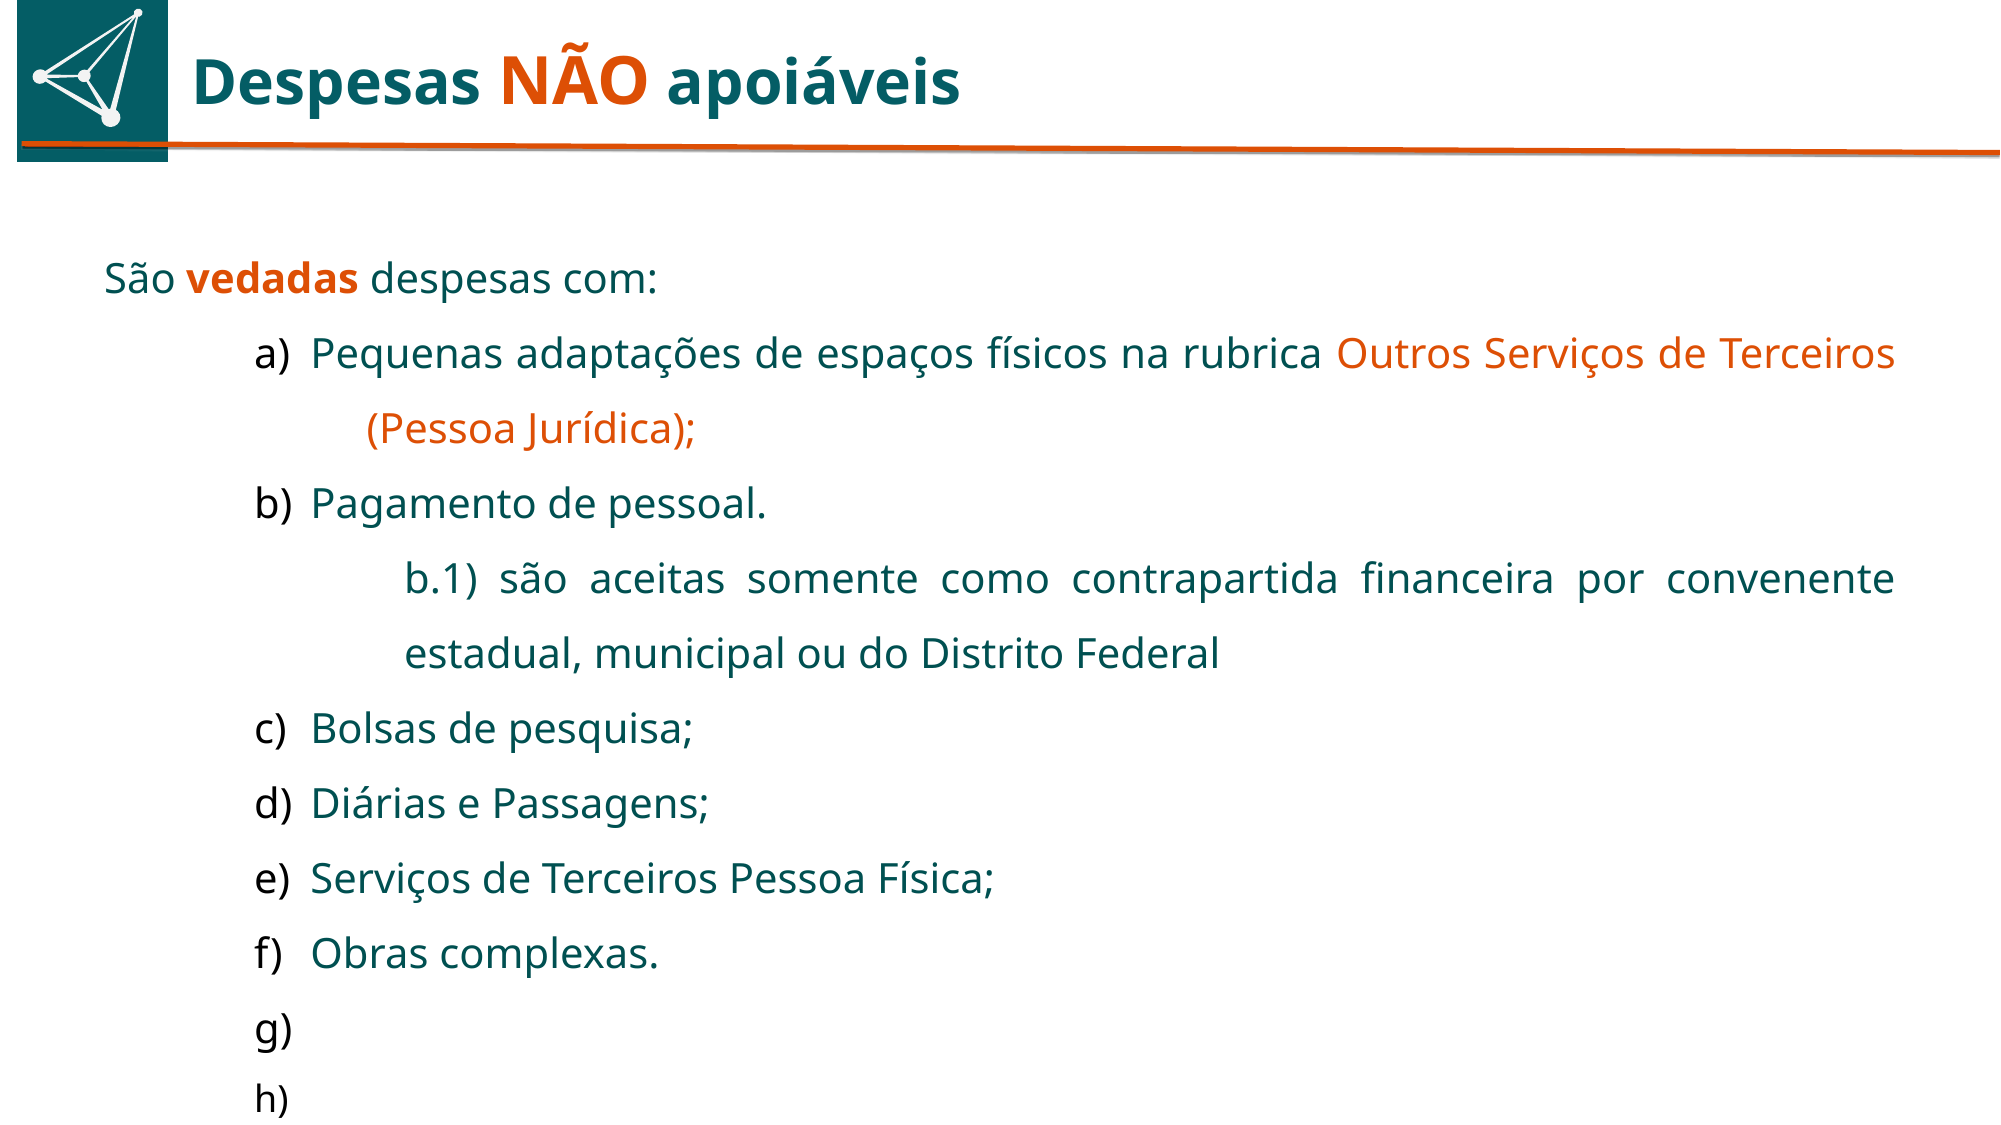

Despesas NÃO apoiáveis
São vedadas despesas com:
Pequenas adaptações de espaços físicos na rubrica Outros Serviços de Terceiros (Pessoa Jurídica);
Pagamento de pessoal.
b.1) são aceitas somente como contrapartida financeira por convenente estadual, municipal ou do Distrito Federal
Bolsas de pesquisa;
Diárias e Passagens;
Serviços de Terceiros Pessoa Física;
Obras complexas.